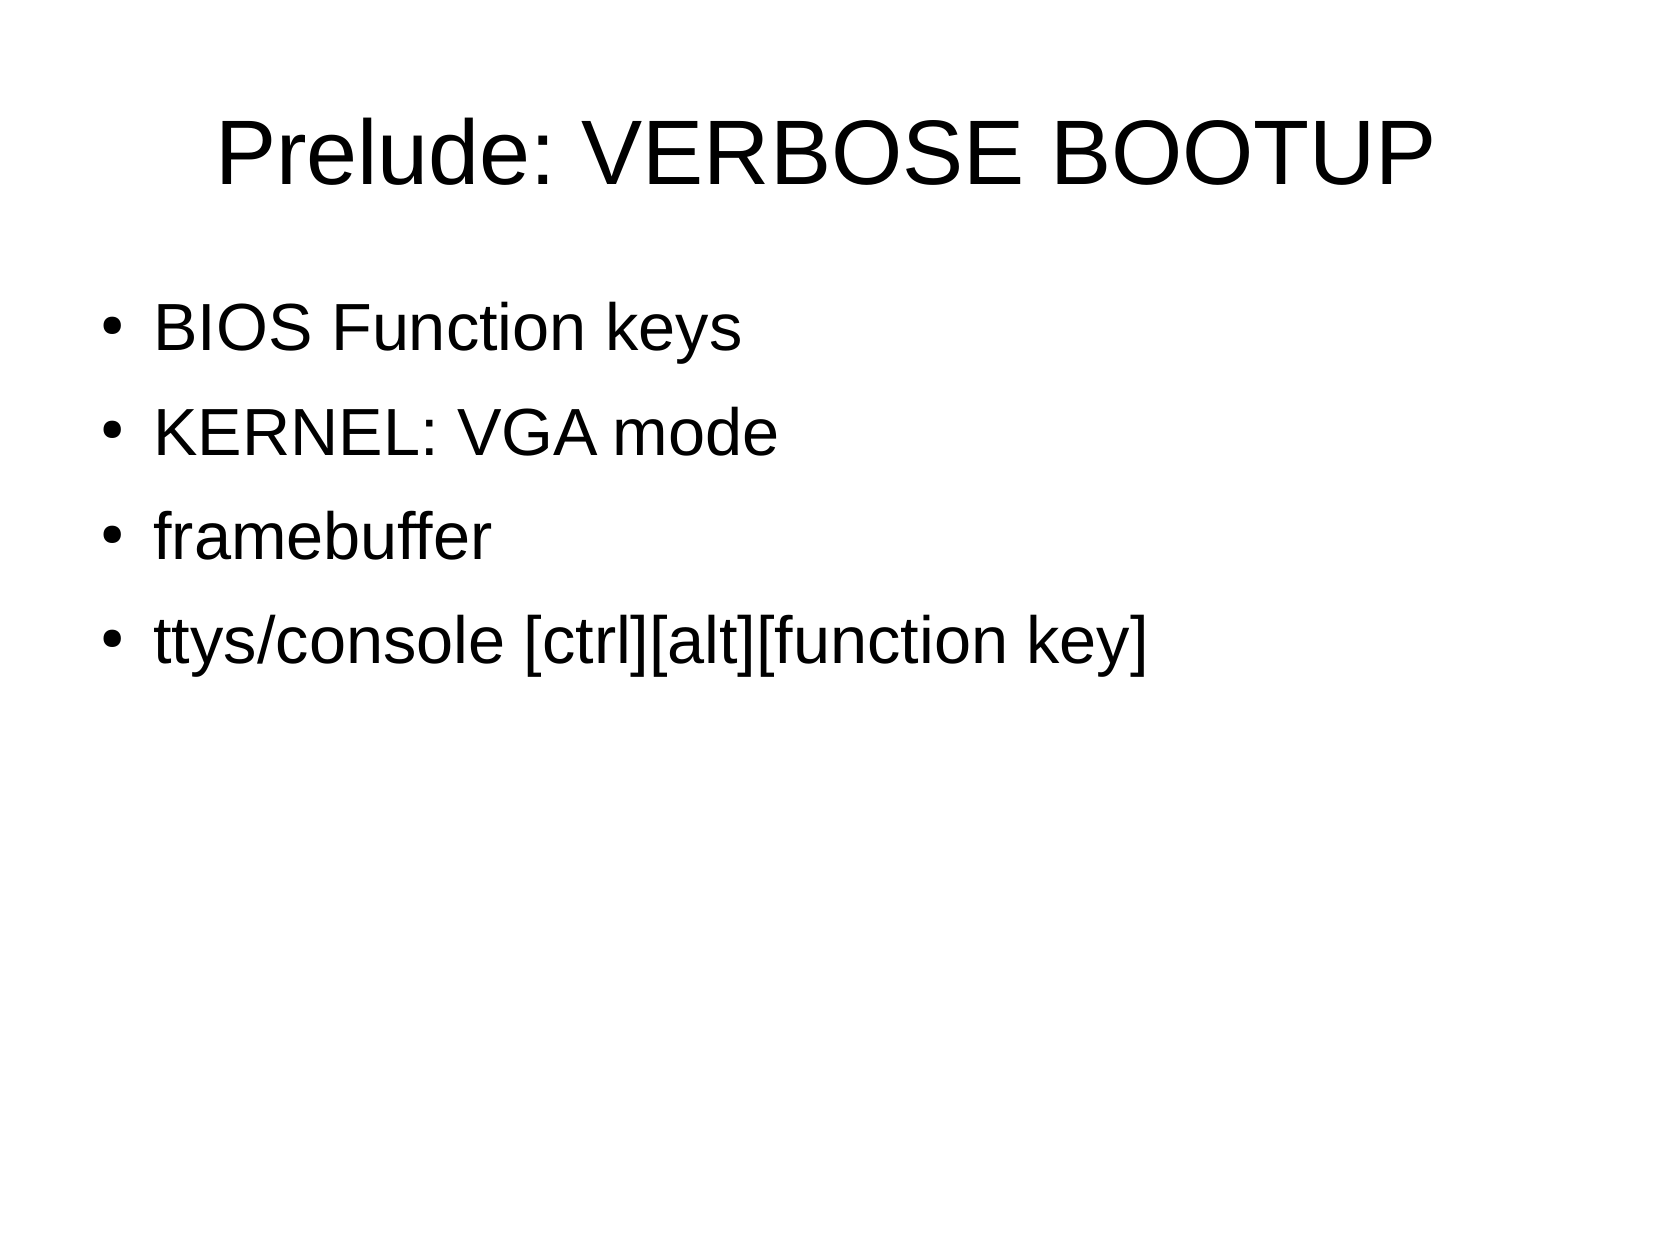

# Prelude: VERBOSE BOOTUP
BIOS Function keys
KERNEL: VGA mode
framebuffer
ttys/console [ctrl][alt][function key]